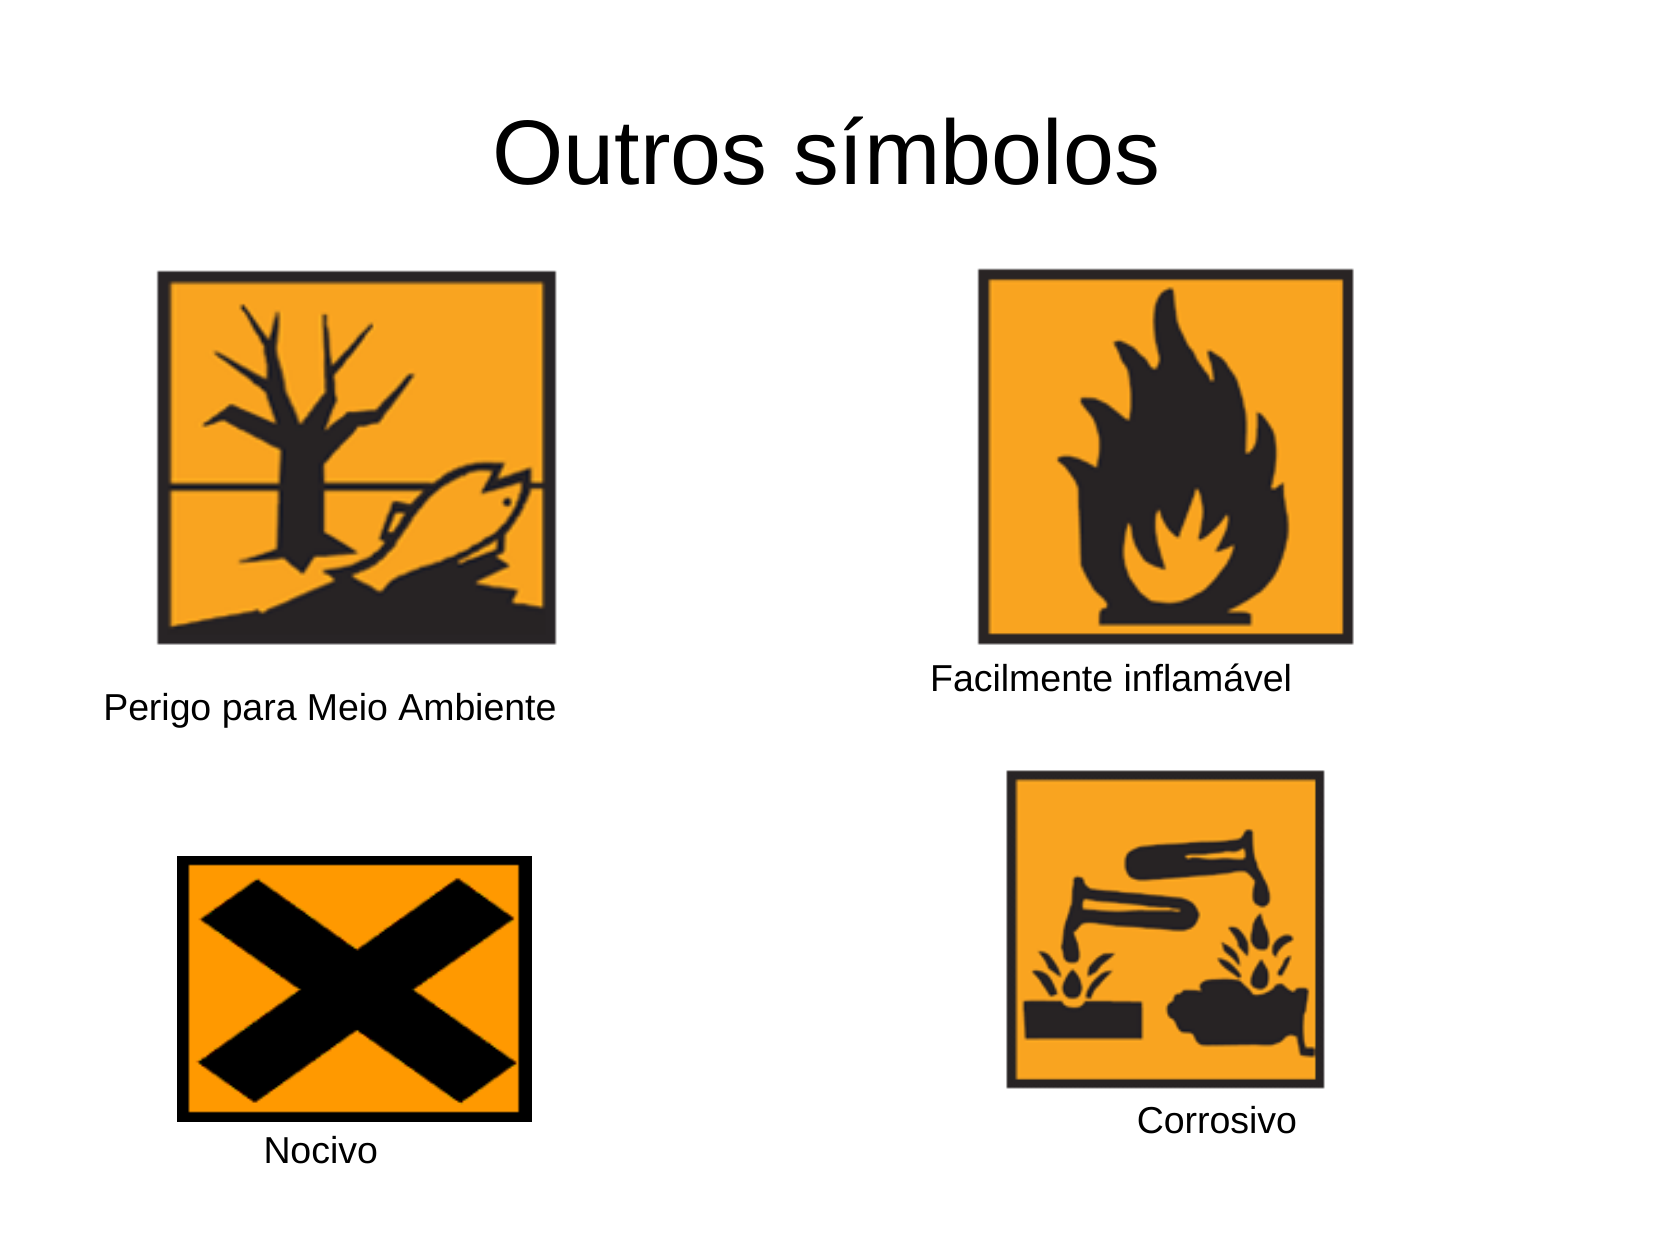

# Outros símbolos
Facilmente inflamável
Perigo para Meio Ambiente
Corrosivo
 Nocivo